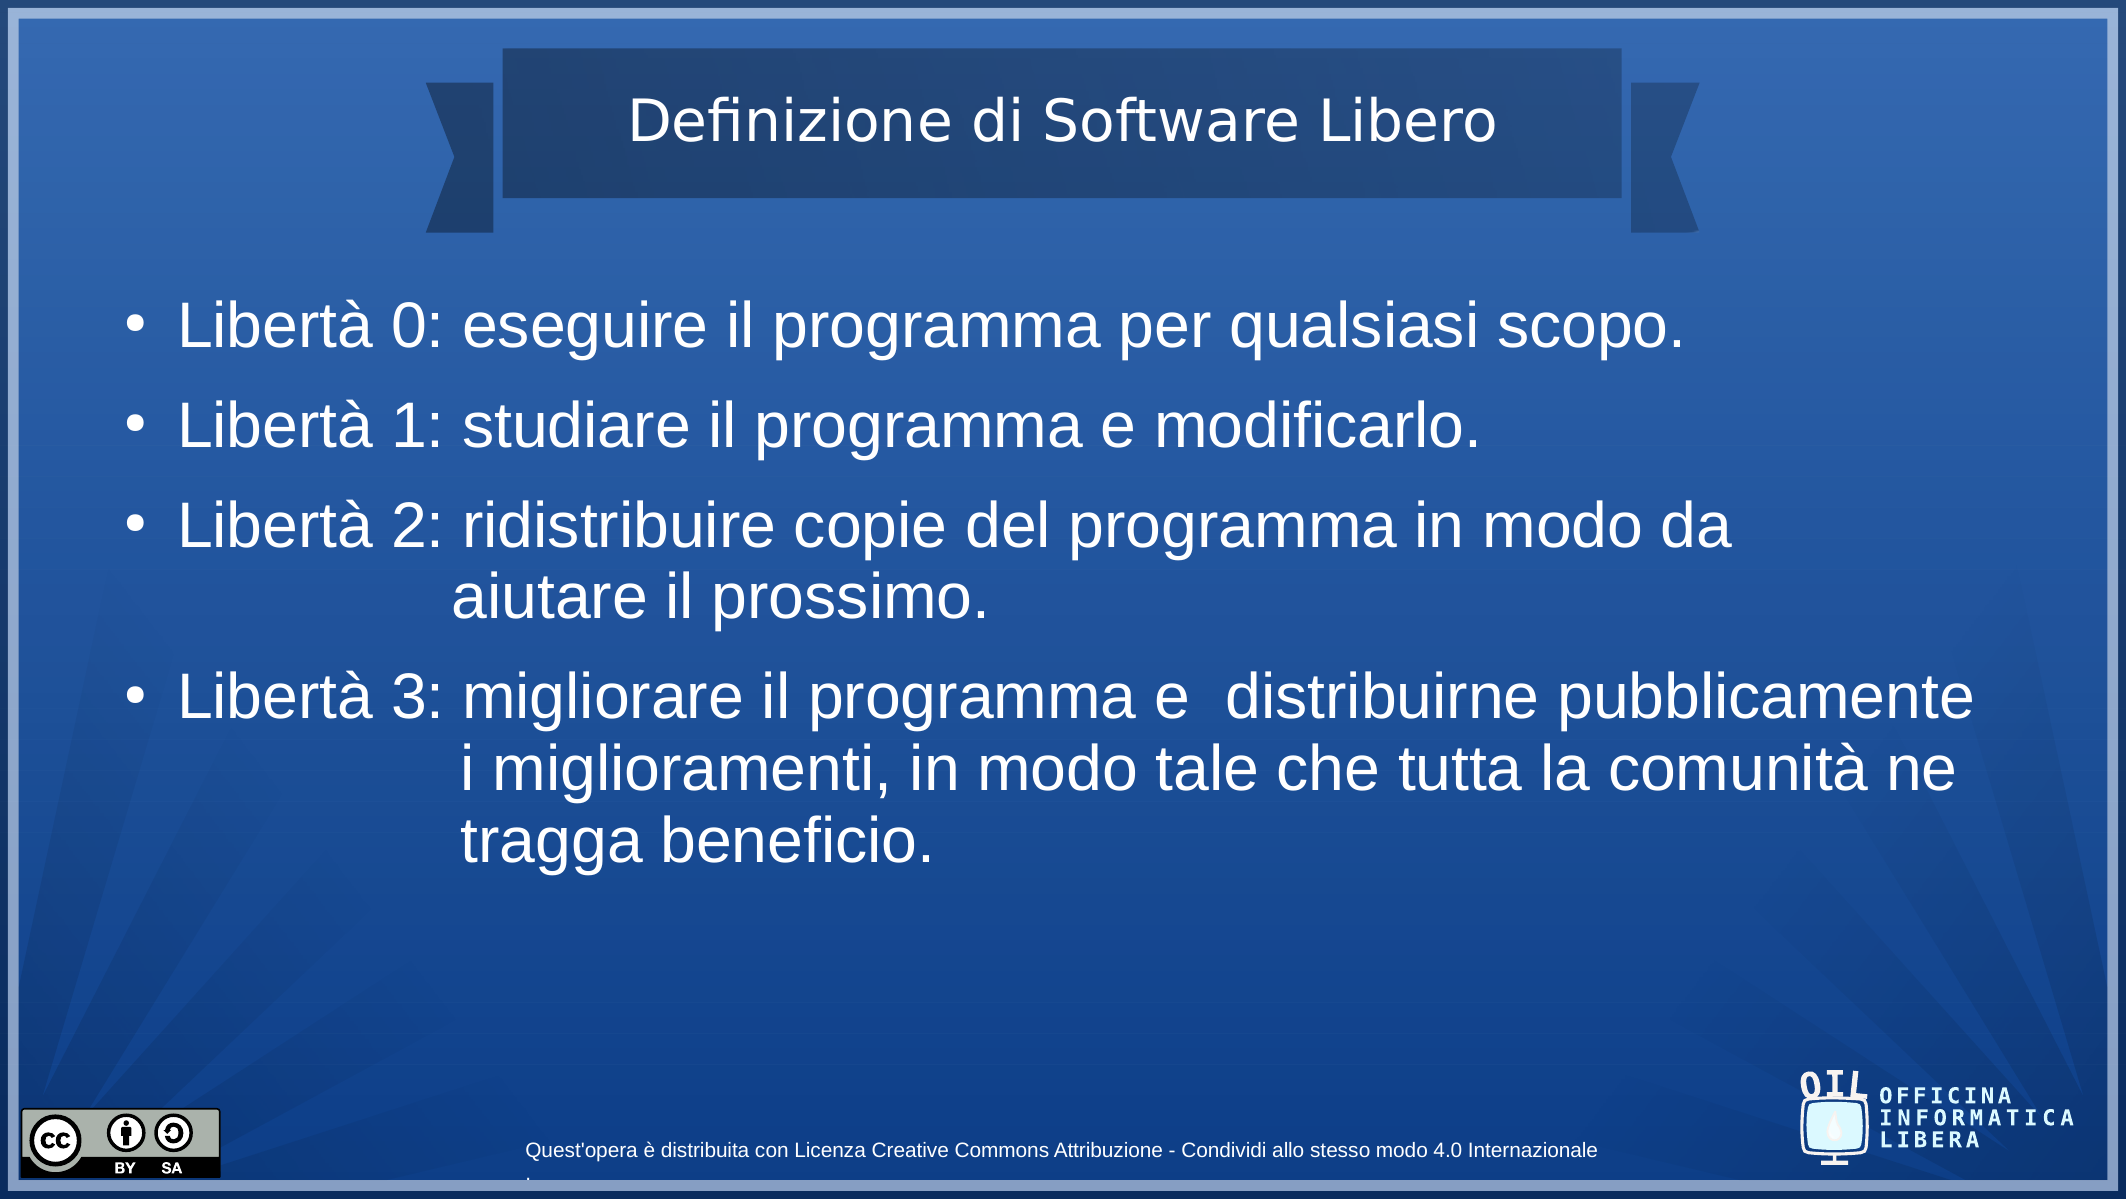

# Definizione di Software Libero
Libertà 0: eseguire il programma per qualsiasi scopo.
Libertà 1: studiare il programma e modificarlo.
Libertà 2: ridistribuire copie del programma in modo da 		 aiutare il prossimo.
Libertà 3: migliorare il programma e distribuirne pubblicamente i miglioramenti, in modo tale che tutta la comunità ne tragga beneficio.
Quest'opera è distribuita con Licenza Creative Commons Attribuzione - Condividi allo stesso modo 4.0 Internazionale.